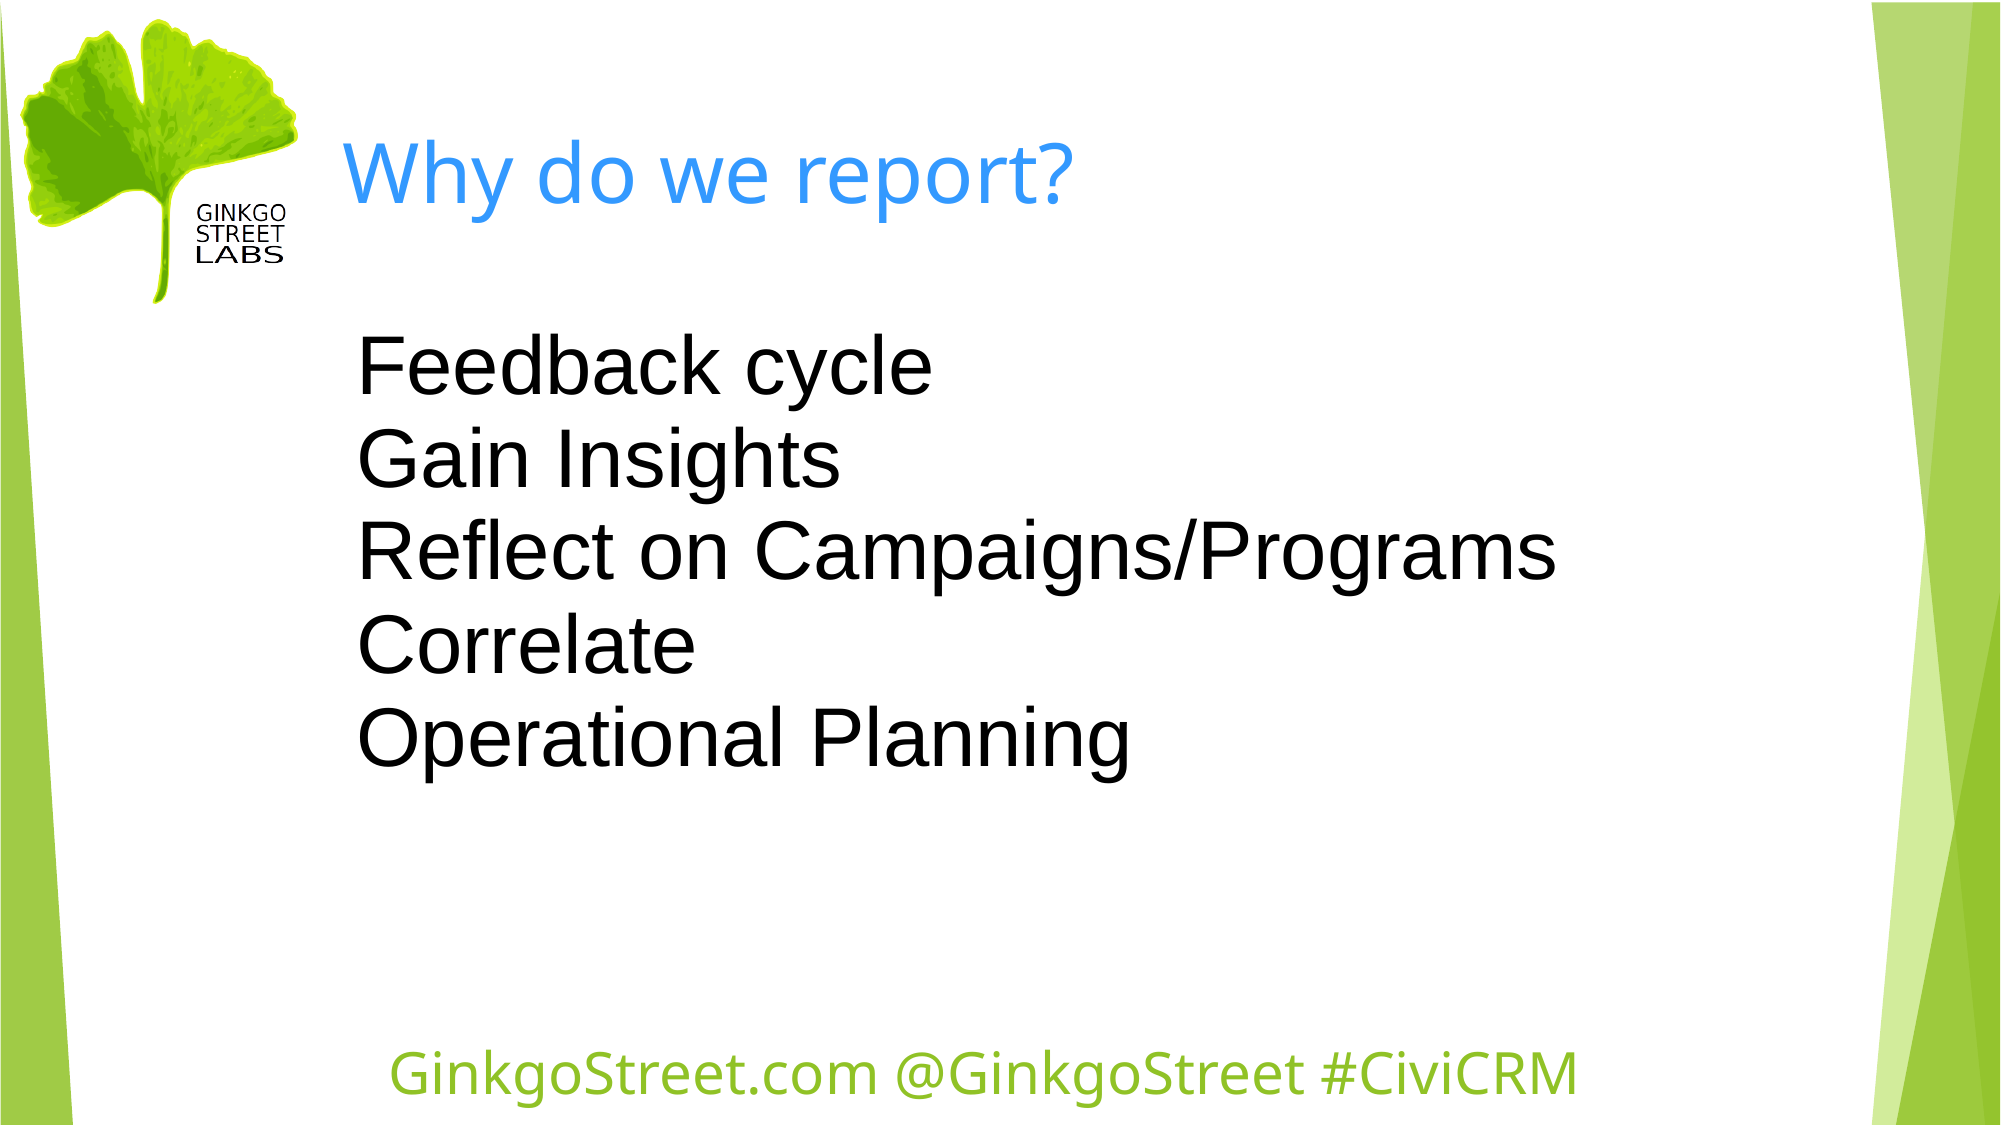

# Why do we report?
Feedback cycle
Gain Insights
Reflect on Campaigns/Programs
Correlate
Operational Planning